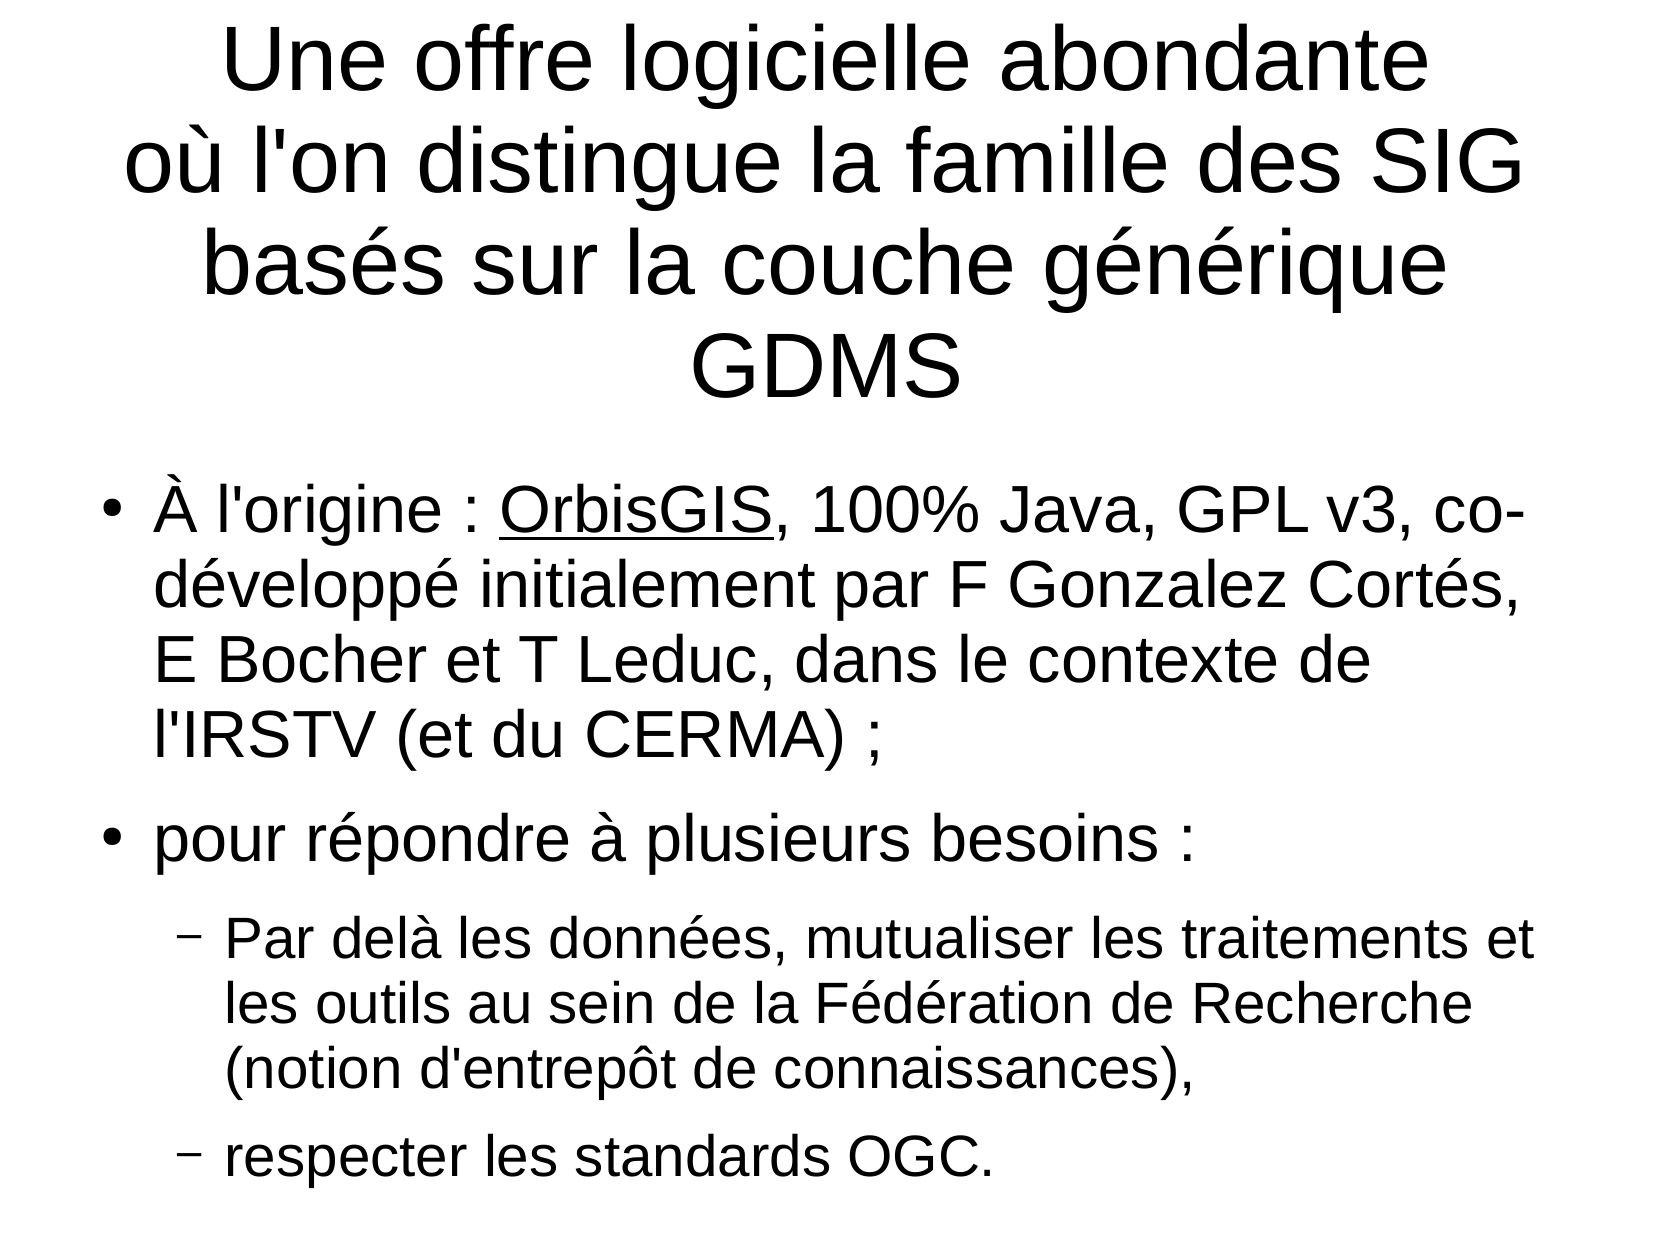

# Une offre logicielle abondante où l'on distingue la famille des SIG basés sur la couche générique GDMS
À l'origine : OrbisGIS, 100% Java, GPL v3, co-développé initialement par F Gonzalez Cortés, E Bocher et T Leduc, dans le contexte de l'IRSTV (et du CERMA) ;
pour répondre à plusieurs besoins :
Par delà les données, mutualiser les traitements et les outils au sein de la Fédération de Recherche (notion d'entrepôt de connaissances),
respecter les standards OGC.